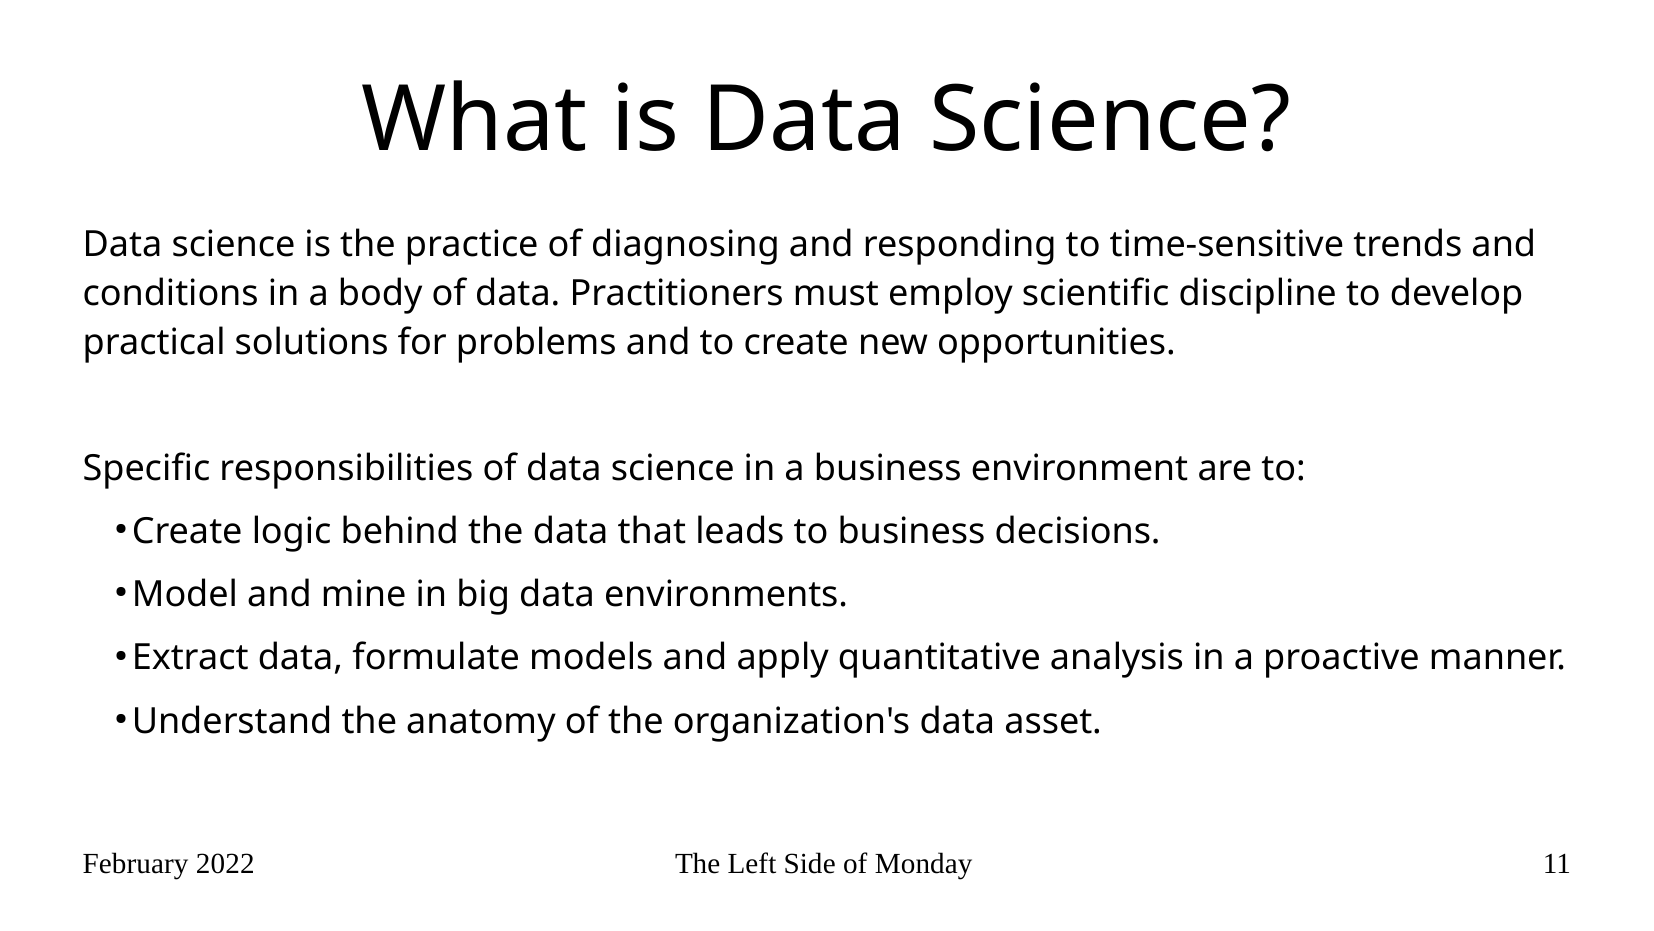

# What is Data Science?
Data science is the practice of diagnosing and responding to time-sensitive trends and conditions in a body of data. Practitioners must employ scientific discipline to develop practical solutions for problems and to create new opportunities.
Specific responsibilities of data science in a business environment are to:
Create logic behind the data that leads to business decisions.
Model and mine in big data environments.
Extract data, formulate models and apply quantitative analysis in a proactive manner.
Understand the anatomy of the organization's data asset.
February 2022
The Left Side of Monday
11